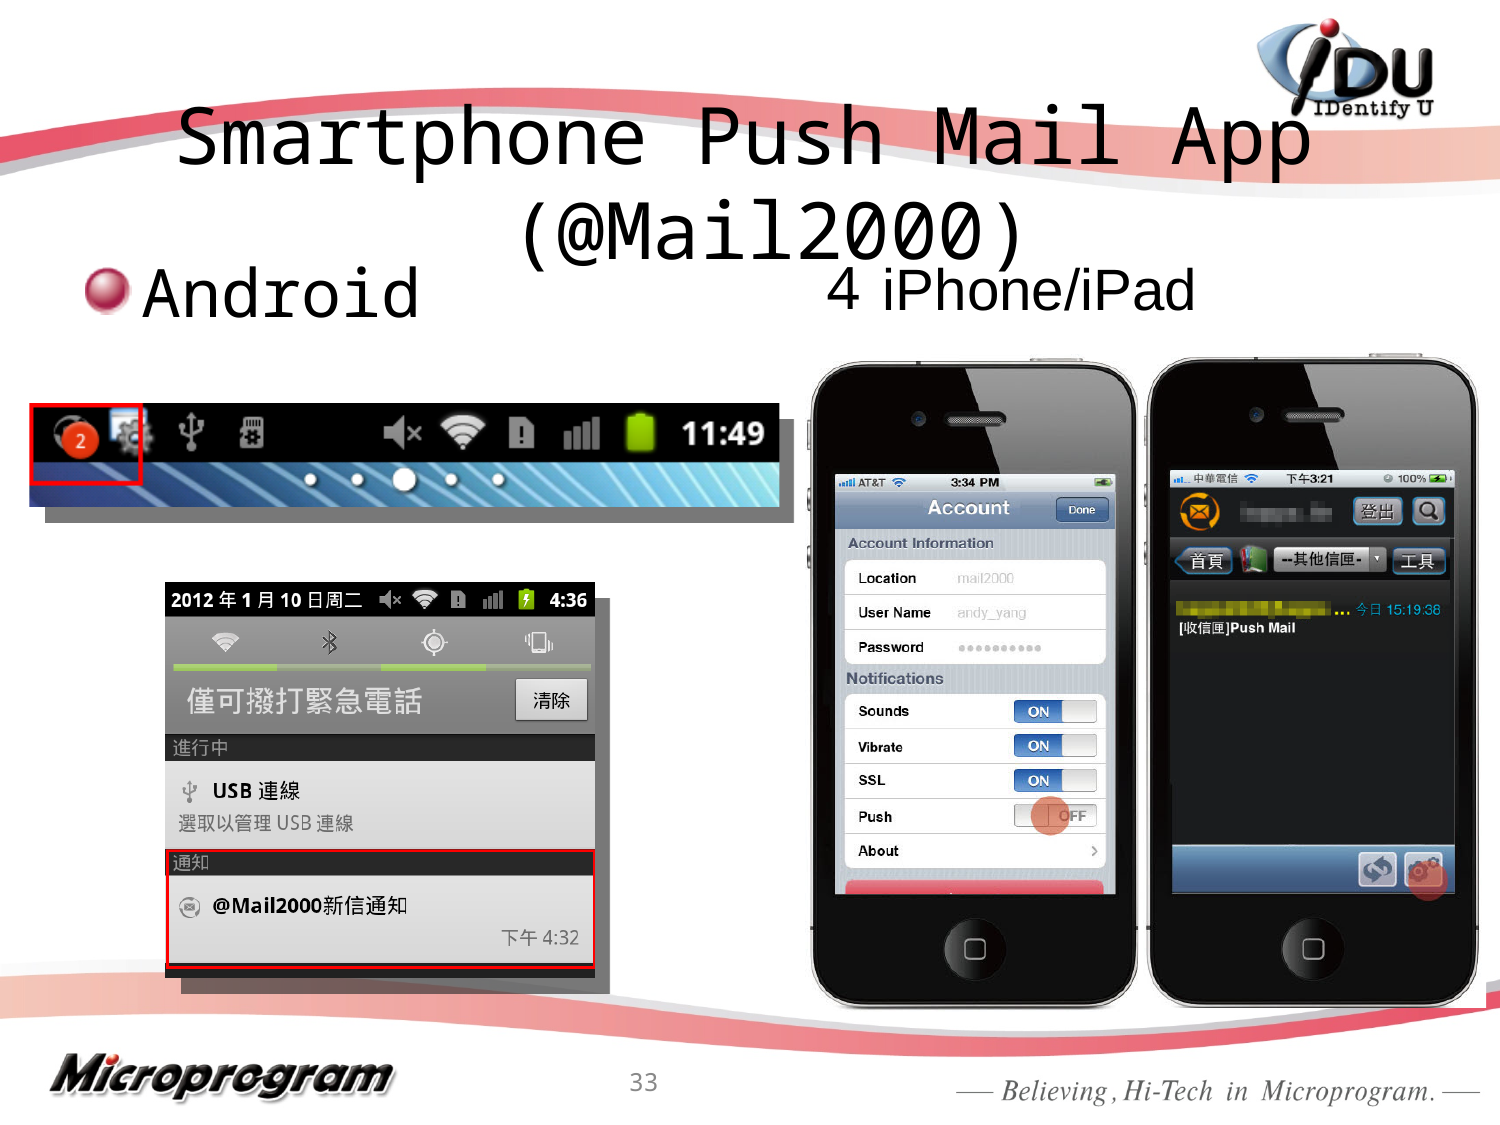

#
Smartphone Push Mail App (@Mail2000)
Android
iPhone/iPad